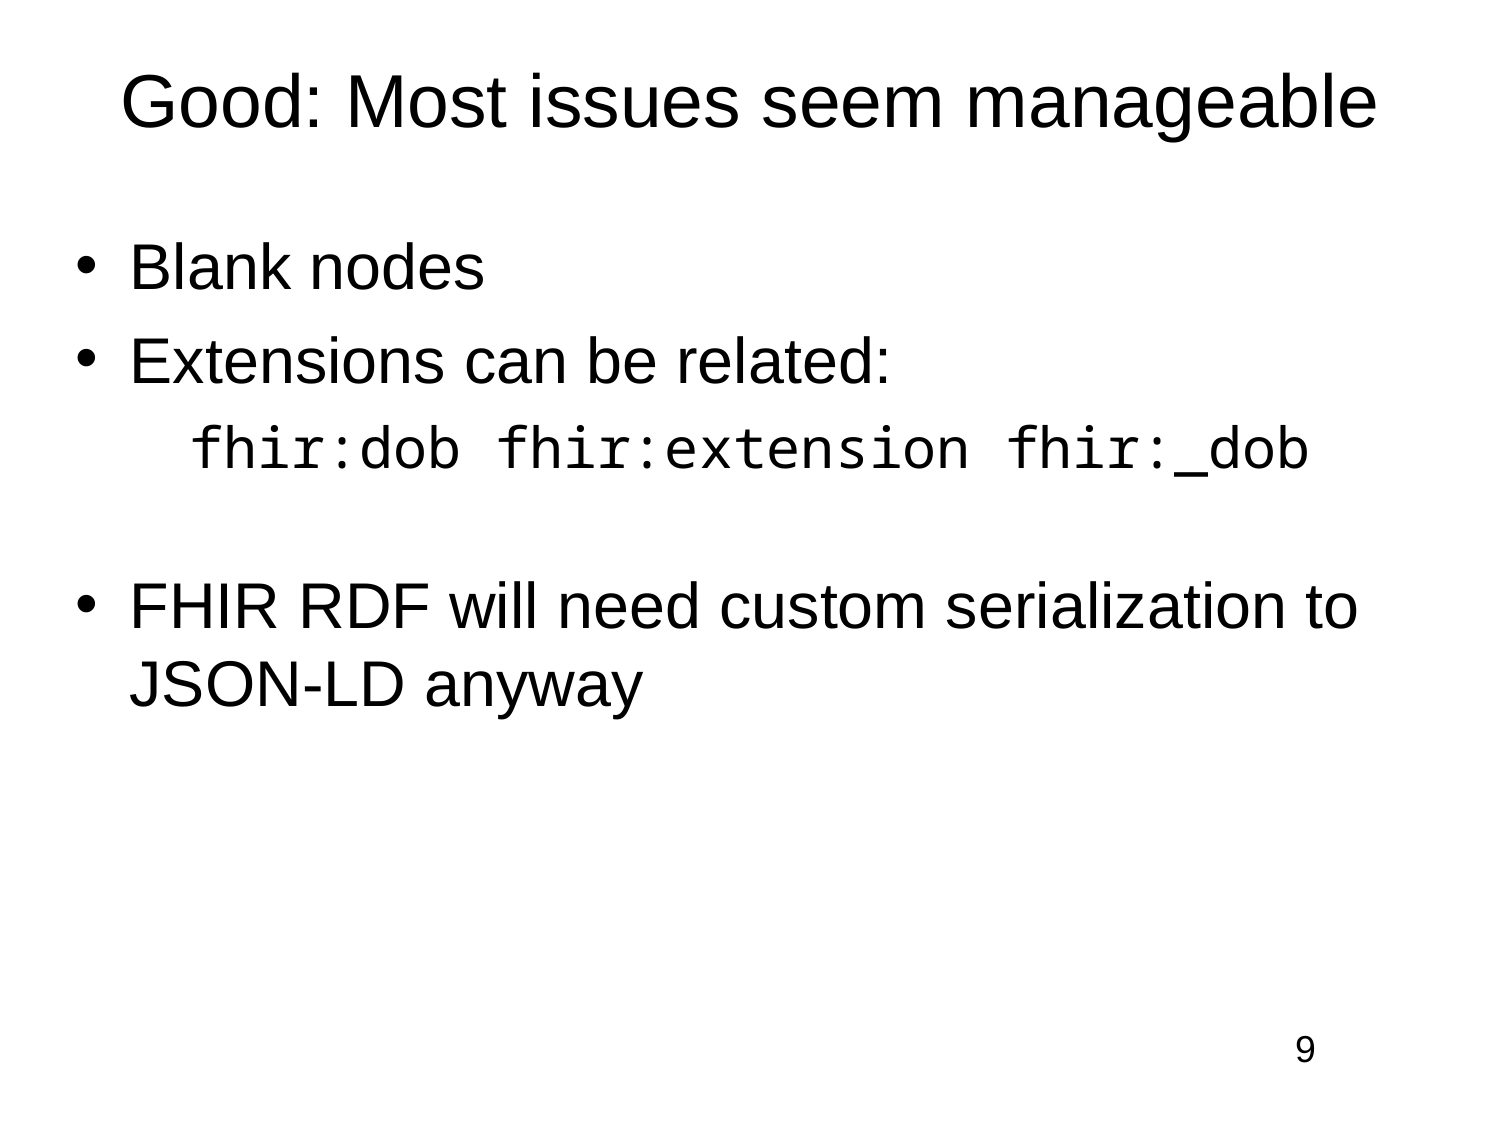

# Good: Most issues seem manageable
Blank nodes
Extensions can be related:
fhir:dob fhir:extension fhir:_dob
FHIR RDF will need custom serialization to JSON-LD anyway
9